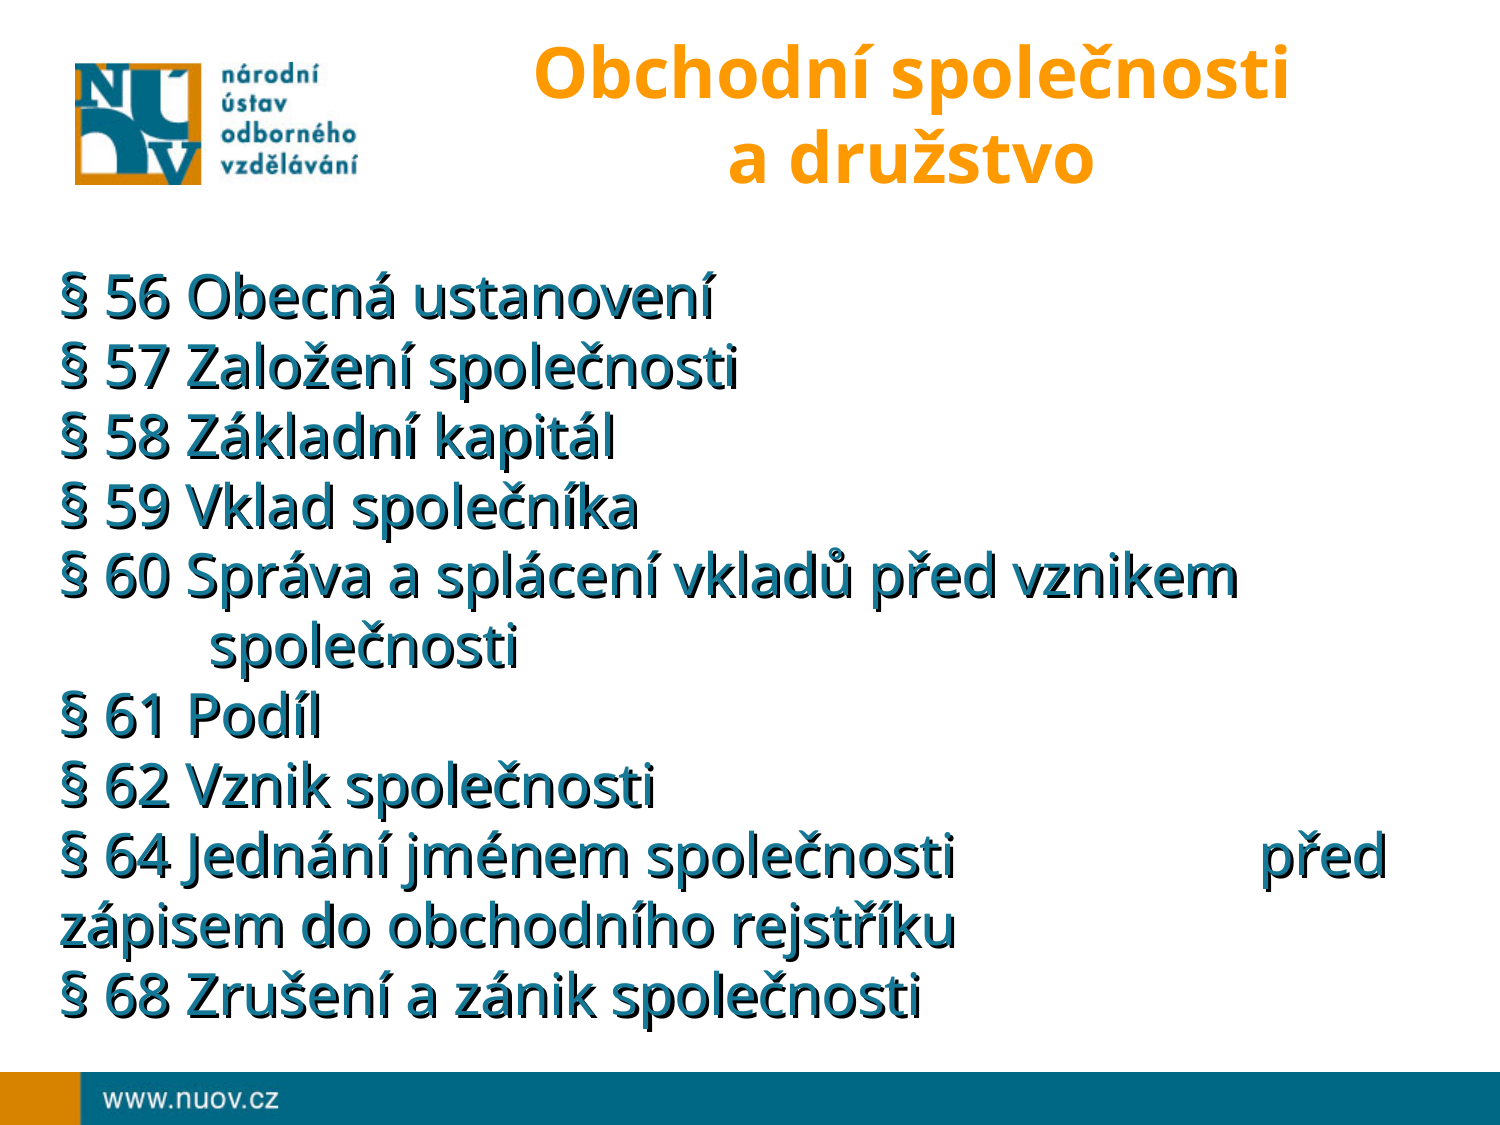

# Obchodní společnosti a družstvo
§ 56 Obecná ustanovení
§ 57 Založení společnosti
§ 58 Základní kapitál
§ 59 Vklad společníka
§ 60 Správa a splácení vkladů před vznikem
	společnosti
§ 61 Podíl
§ 62 Vznik společnosti
§ 64 Jednání jménem společnosti			před zápisem do obchodního rejstříku
§ 68 Zrušení a zánik společnosti